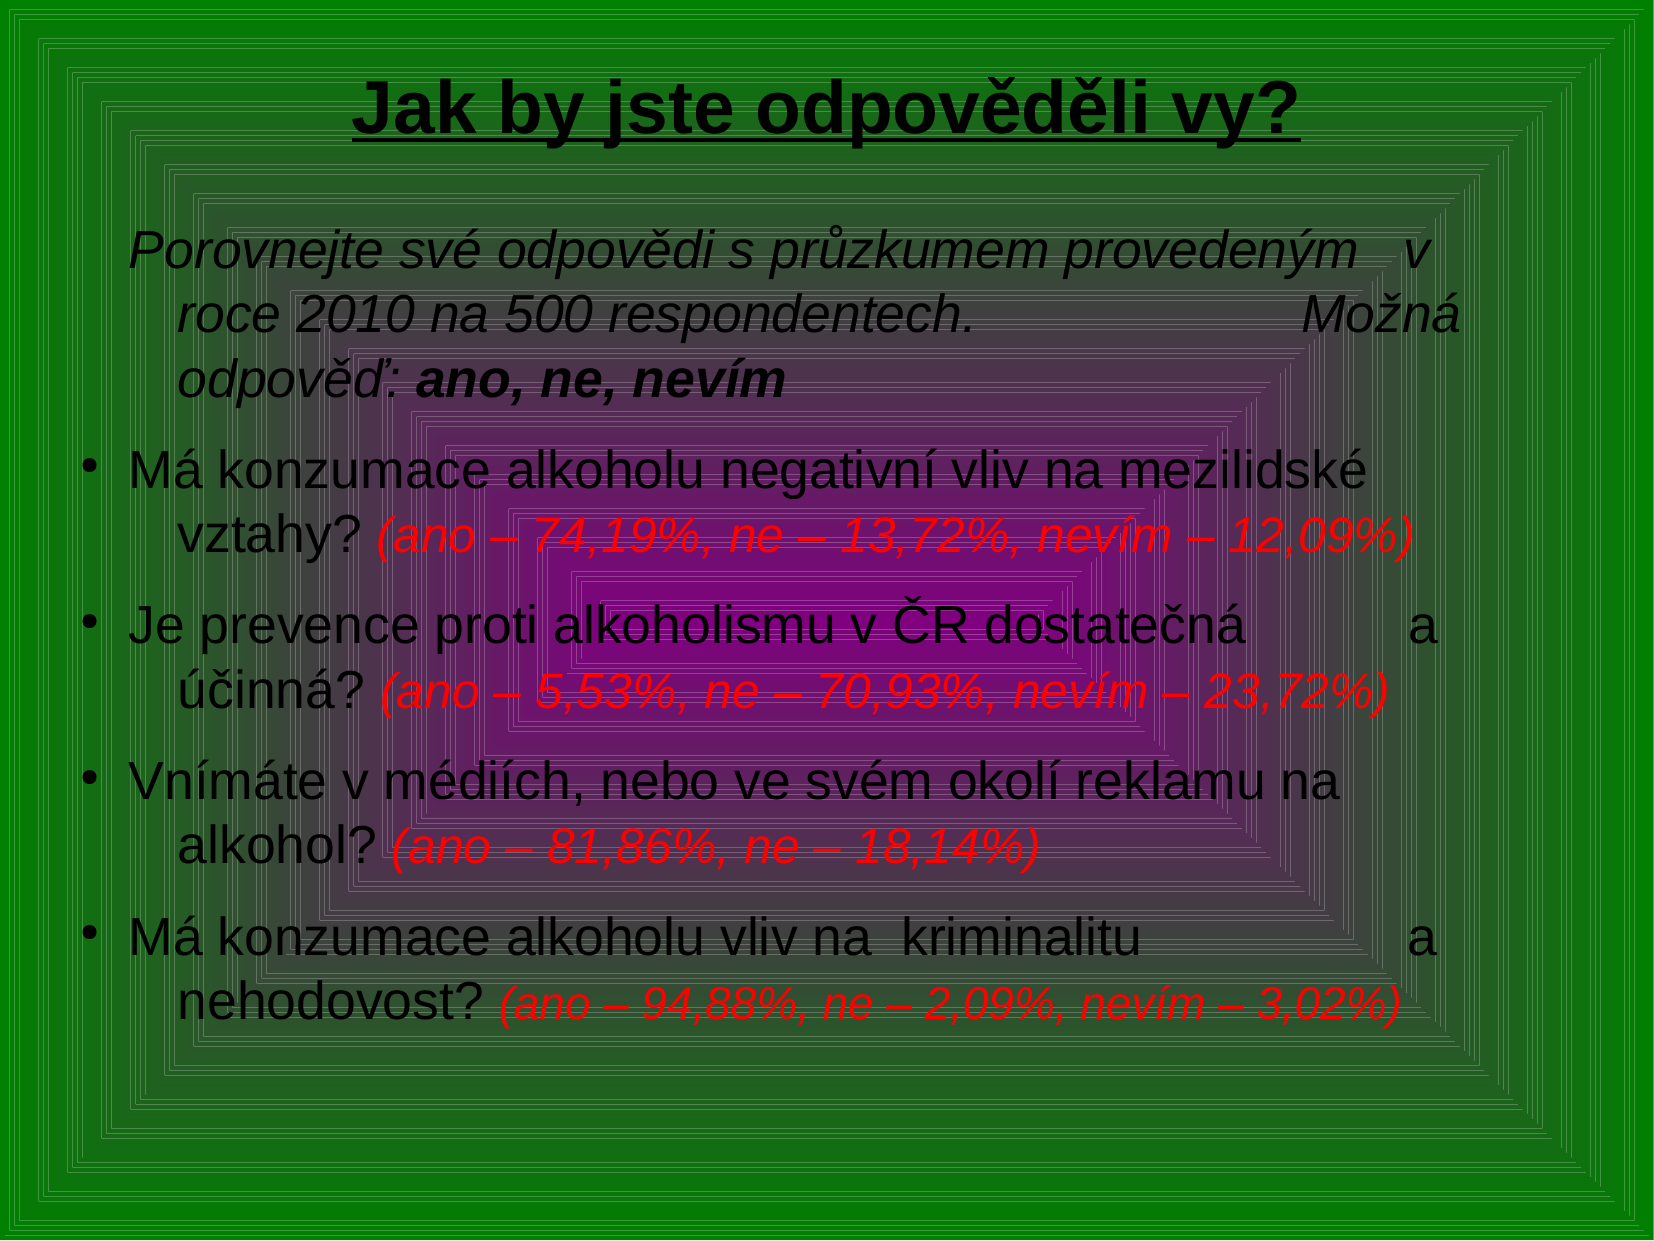

# Jak by jste odpověděli vy?
Porovnejte své odpovědi s průzkumem provedeným v roce 2010 na 500 respondentech. Možná odpověď: ano, ne, nevím
Má konzumace alkoholu negativní vliv na mezilidské vztahy? (ano – 74,19%, ne – 13,72%, nevím – 12,09%)
Je prevence proti alkoholismu v ČR dostatečná a účinná? (ano – 5,53%, ne – 70,93%, nevím – 23,72%)
Vnímáte v médiích, nebo ve svém okolí reklamu na alkohol? (ano – 81,86%, ne – 18,14%)
Má konzumace alkoholu vliv na kriminalitu a nehodovost? (ano – 94,88%, ne – 2,09%, nevím – 3,02%)